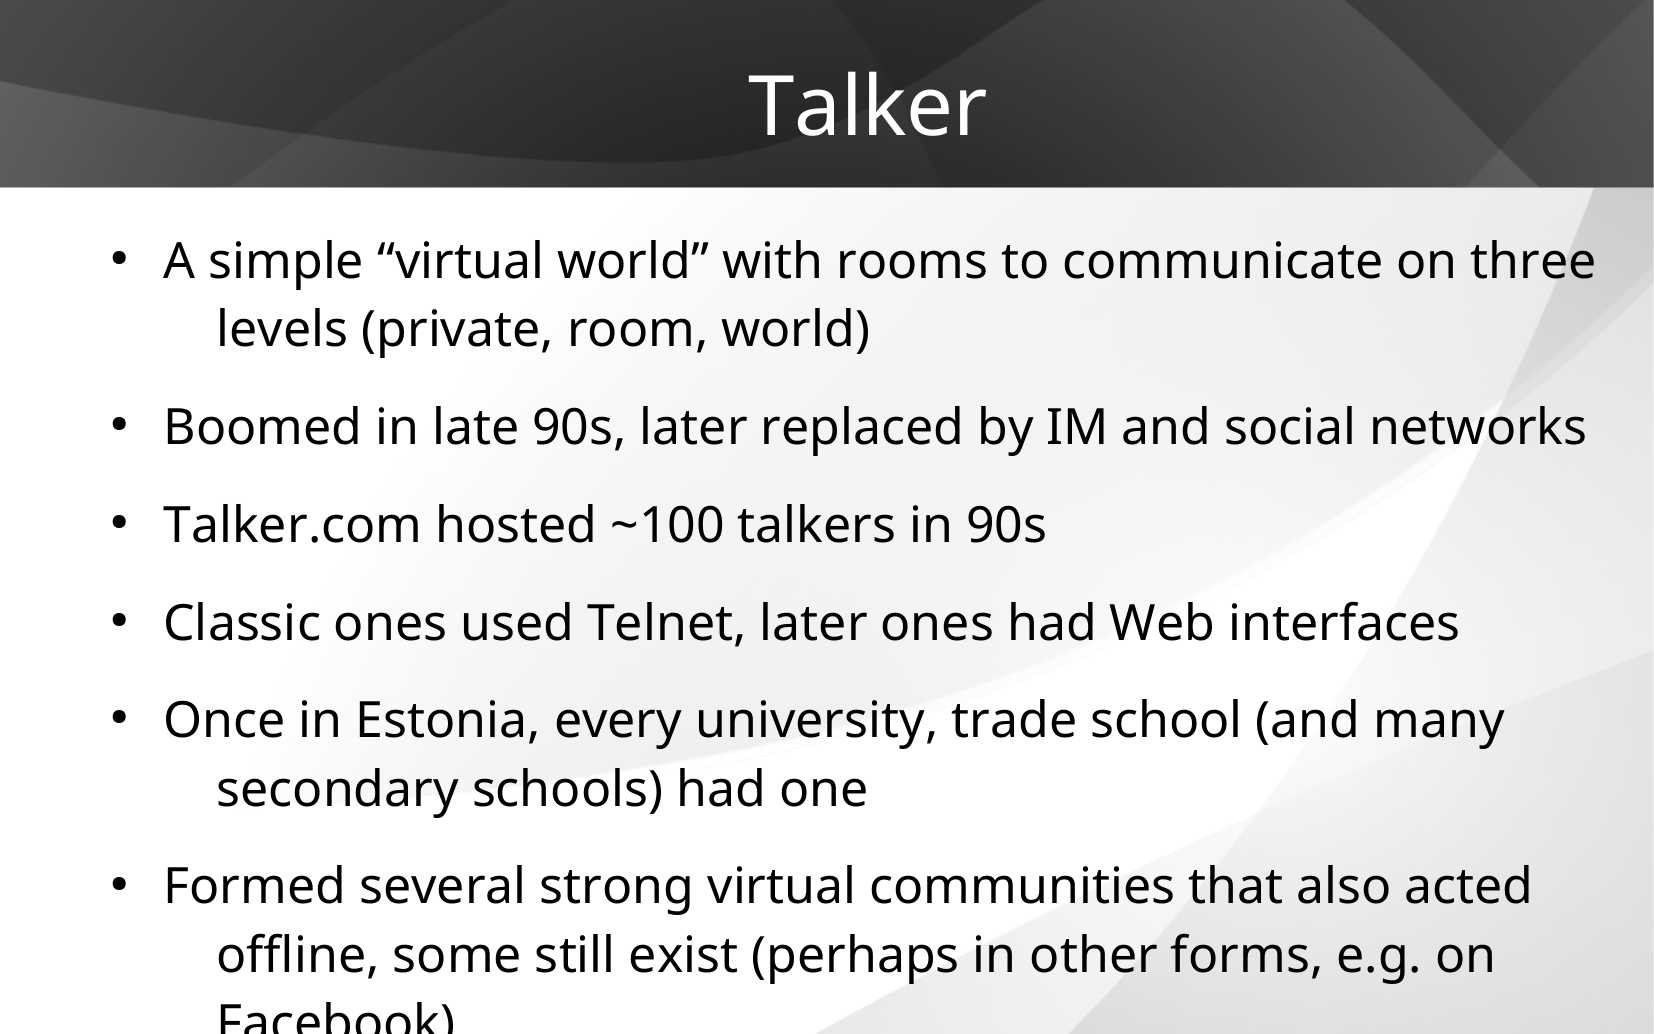

# Talker
A simple “virtual world” with rooms to communicate on three levels (private, room, world)
Boomed in late 90s, later replaced by IM and social networks
Talker.com hosted ~100 talkers in 90s
Classic ones used Telnet, later ones had Web interfaces
Once in Estonia, every university, trade school (and many secondary schools) had one
Formed several strong virtual communities that also acted offline, some still exist (perhaps in other forms, e.g. on Facebook)